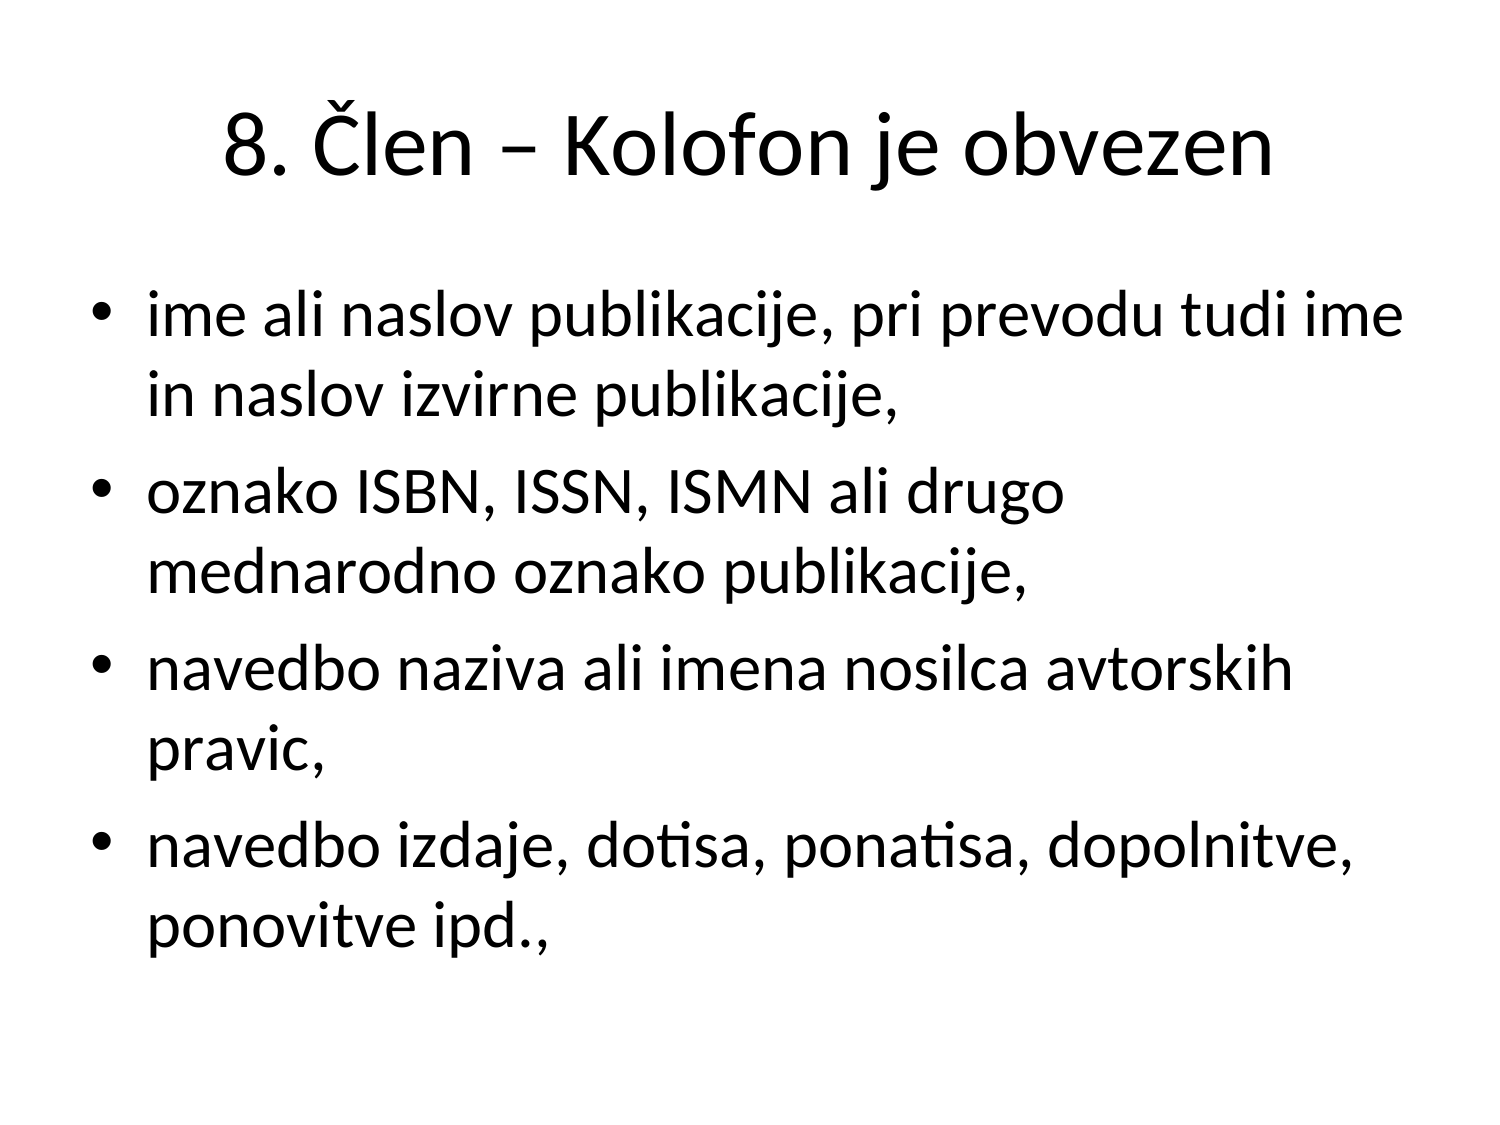

# 8. Člen – Kolofon je obvezen
ime ali naslov publikacije, pri prevodu tudi ime in naslov izvirne publikacije,
oznako ISBN, ISSN, ISMN ali drugo mednarodno oznako publikacije,
navedbo naziva ali imena nosilca avtorskih pravic,
navedbo izdaje, dotisa, ponatisa, dopolnitve, ponovitve ipd.,